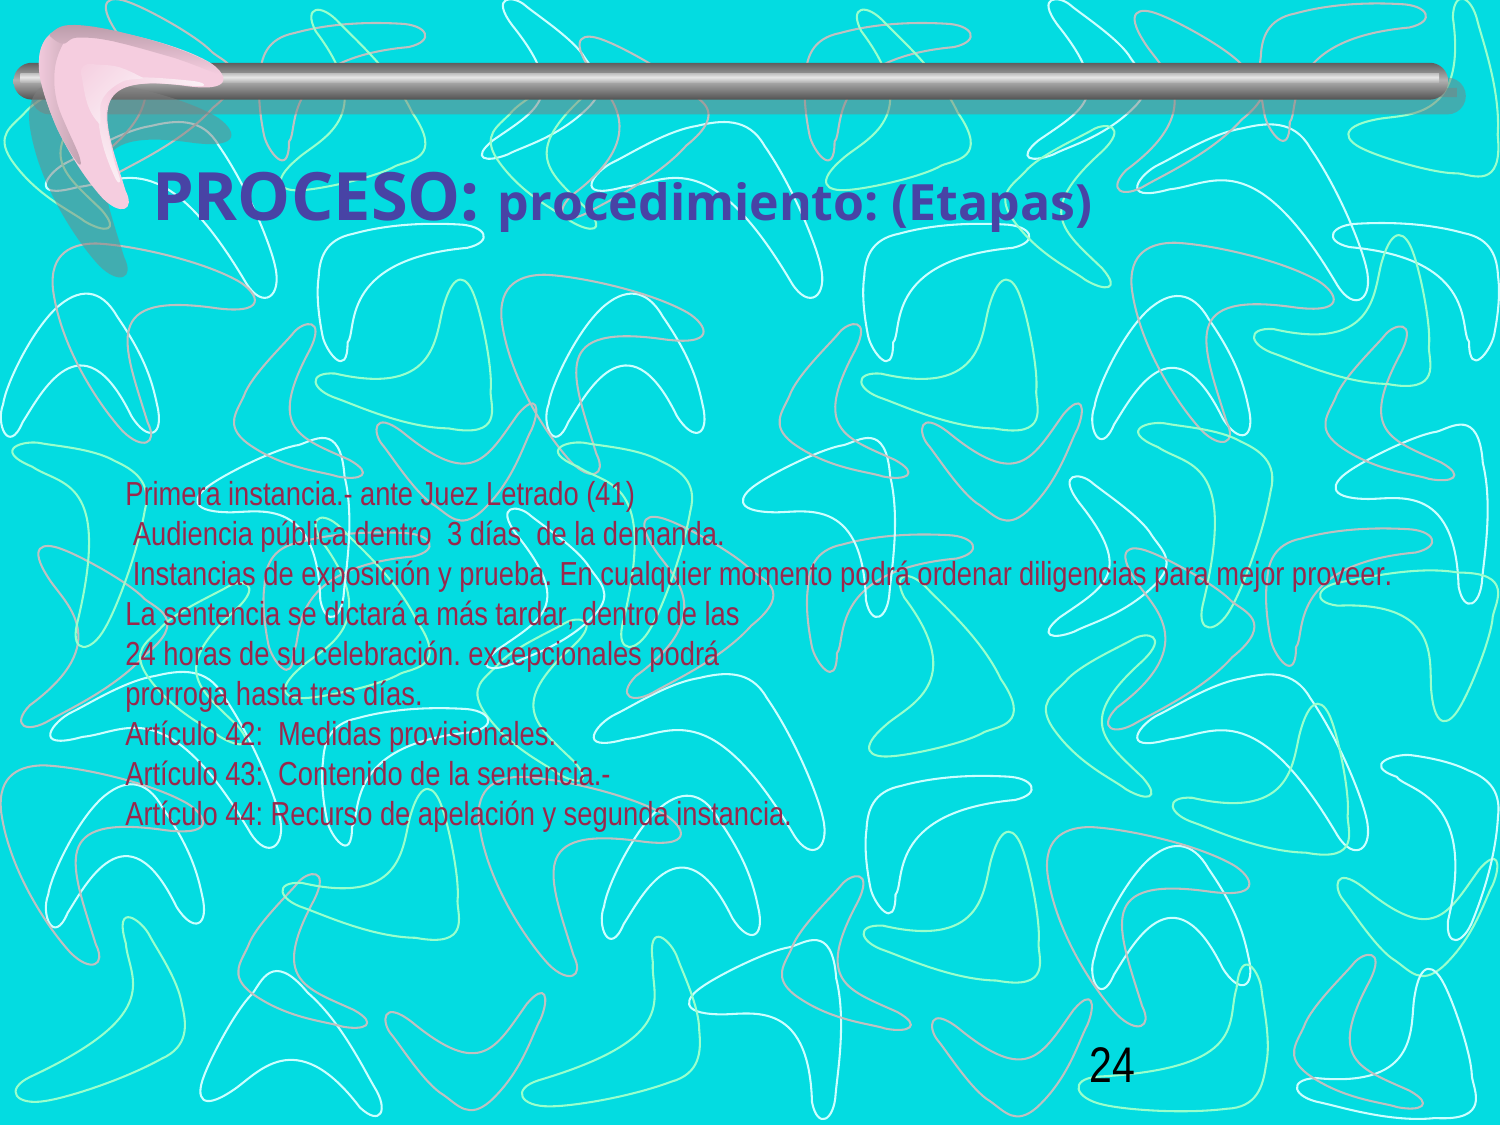

# PROCESO: procedimiento: (Etapas)
Primera instancia.- ante Juez Letrado (41)
 Audiencia pública dentro 3 días de la demanda.
 Instancias de exposición y prueba. En cualquier momento podrá ordenar diligencias para mejor proveer.
La sentencia se dictará a más tardar, dentro de las
24 horas de su celebración. excepcionales podrá
prorroga hasta tres días.
Artículo 42: Medidas provisionales.
Artículo 43: Contenido de la sentencia.-
Artículo 44: Recurso de apelación y segunda instancia.
24